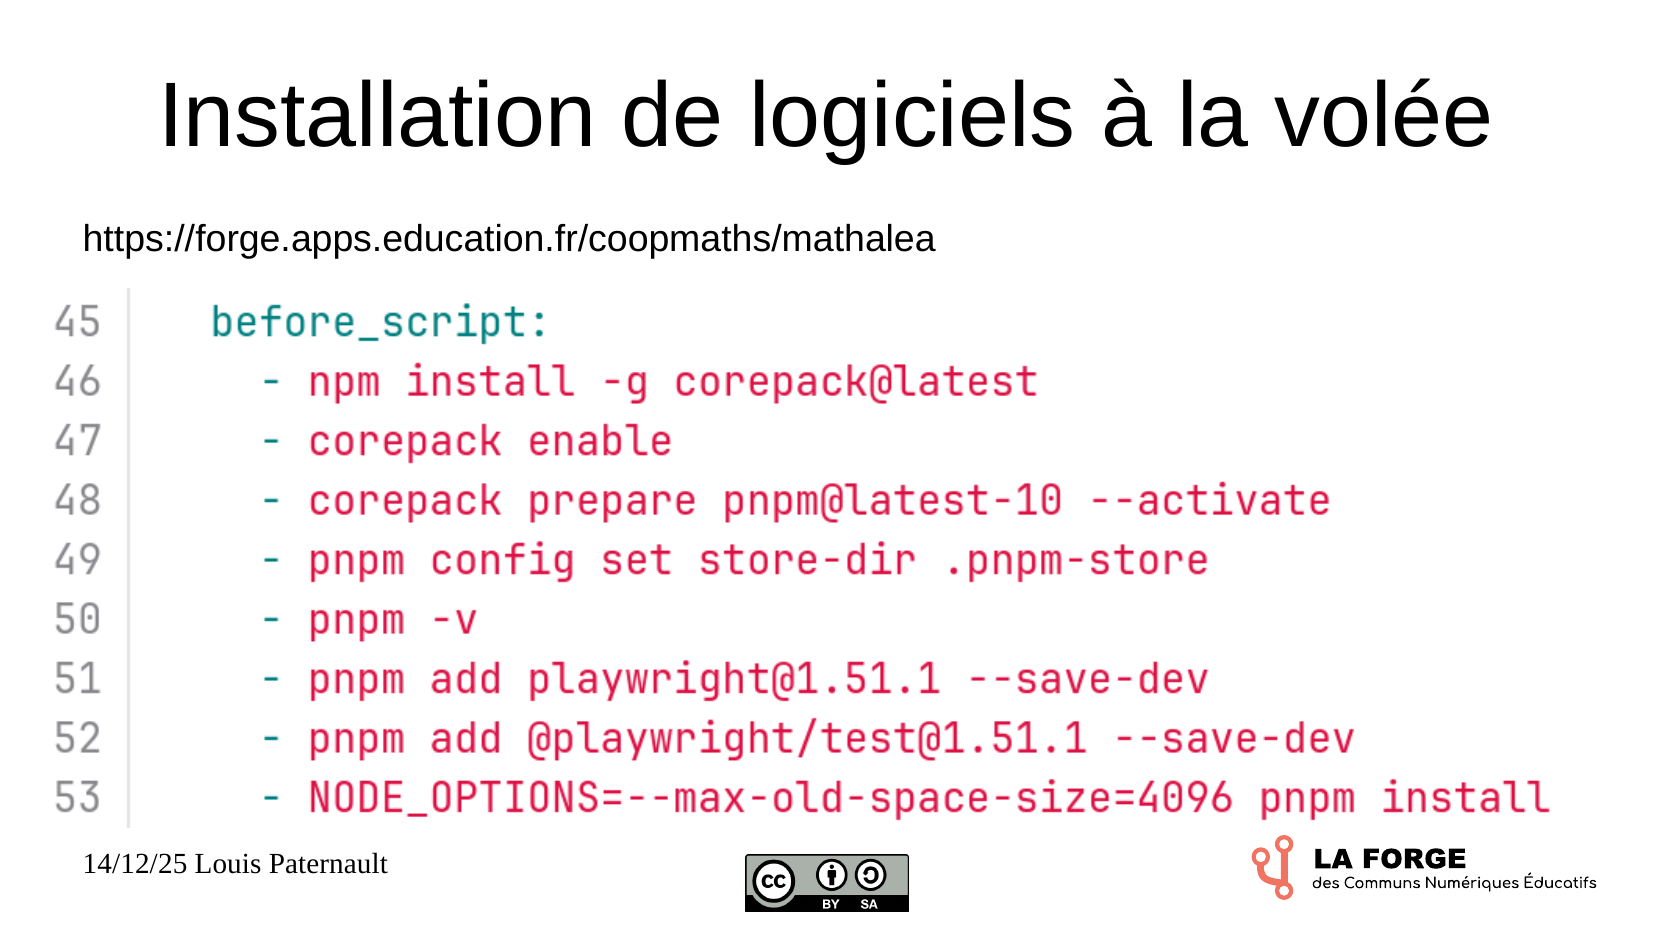

# Installation de logiciels à la volée
https://forge.apps.education.fr/coopmaths/mathalea